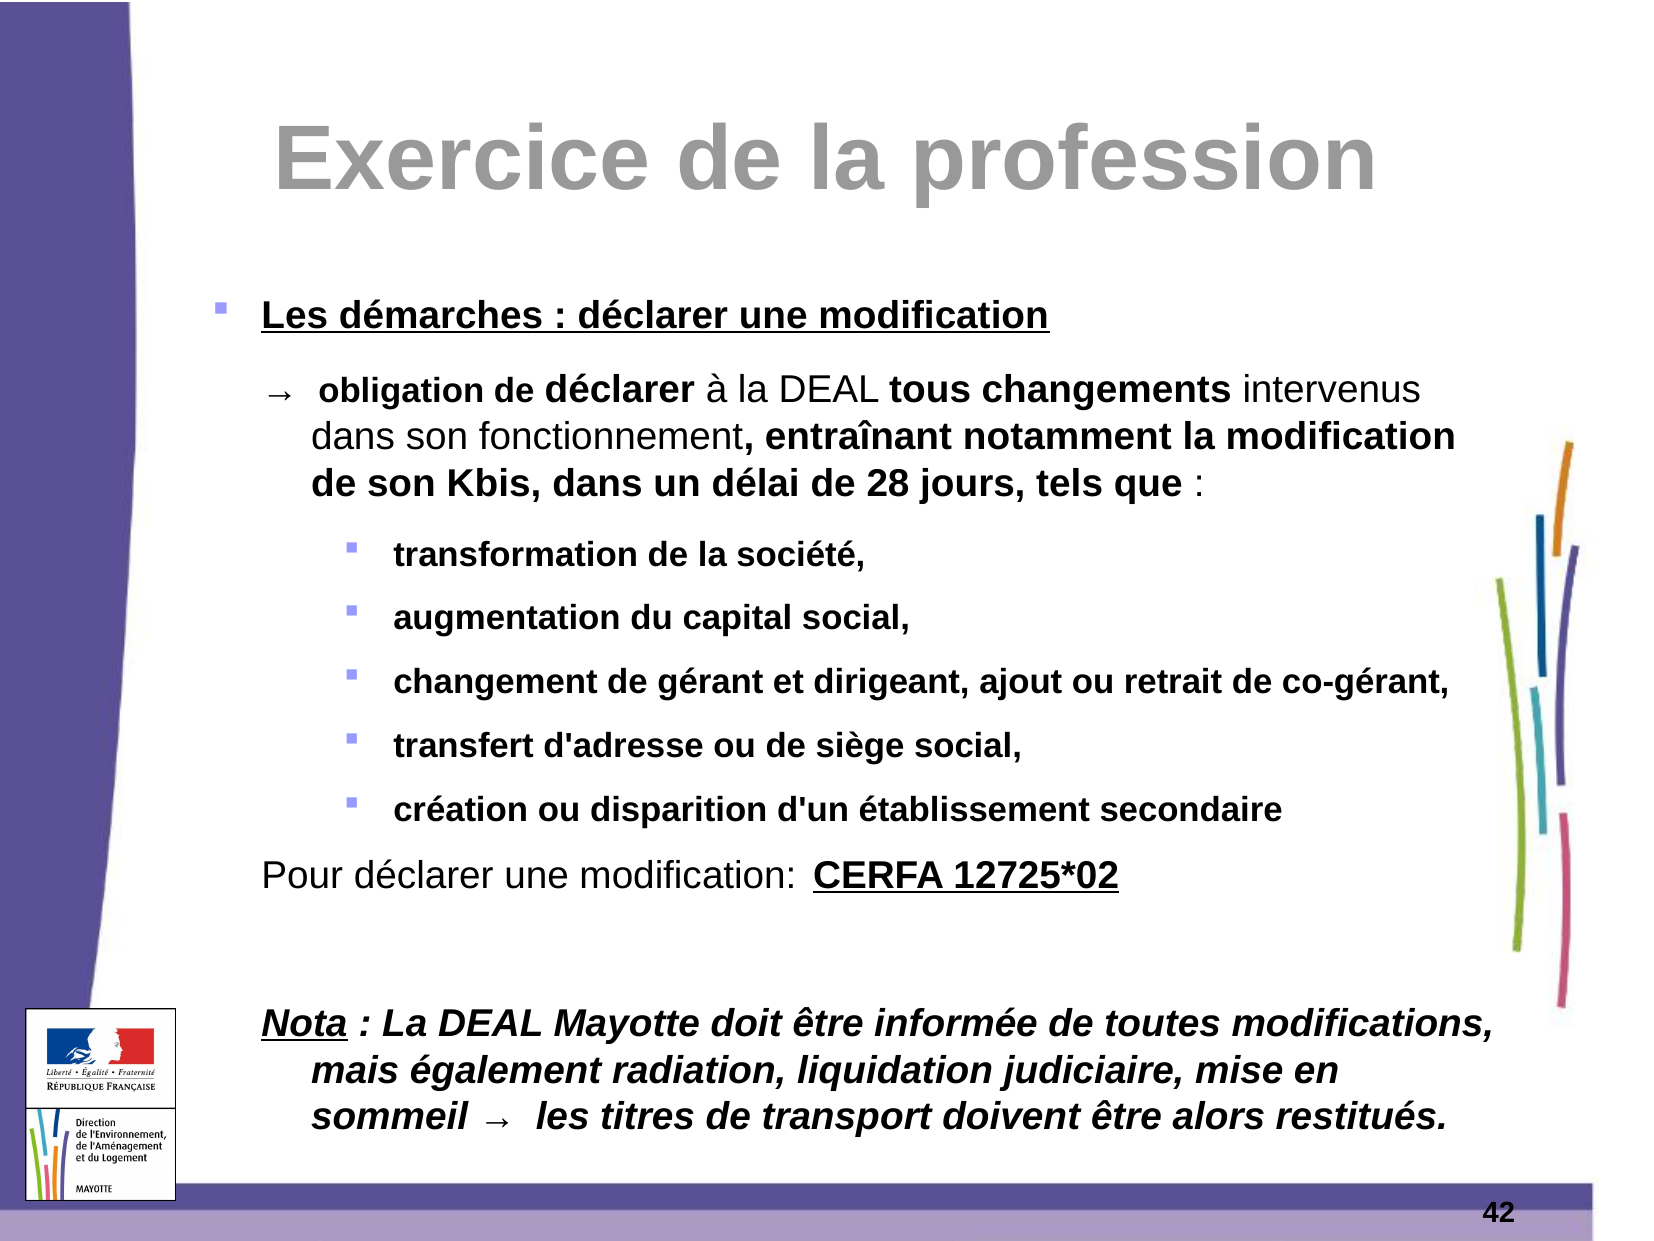

# Exercice de la profession
Les démarches : déclarer une modification
→ obligation de déclarer à la DEAL tous changements intervenus dans son fonctionnement, entraînant notamment la modification de son Kbis, dans un délai de 28 jours, tels que :
transformation de la société,
augmentation du capital social,
changement de gérant et dirigeant, ajout ou retrait de co-gérant,
transfert d'adresse ou de siège social,
création ou disparition d'un établissement secondaire
Pour déclarer une modification: CERFA 12725*02
Nota : La DEAL Mayotte doit être informée de toutes modifications, mais également radiation, liquidation judiciaire, mise en sommeil → les titres de transport doivent être alors restitués.